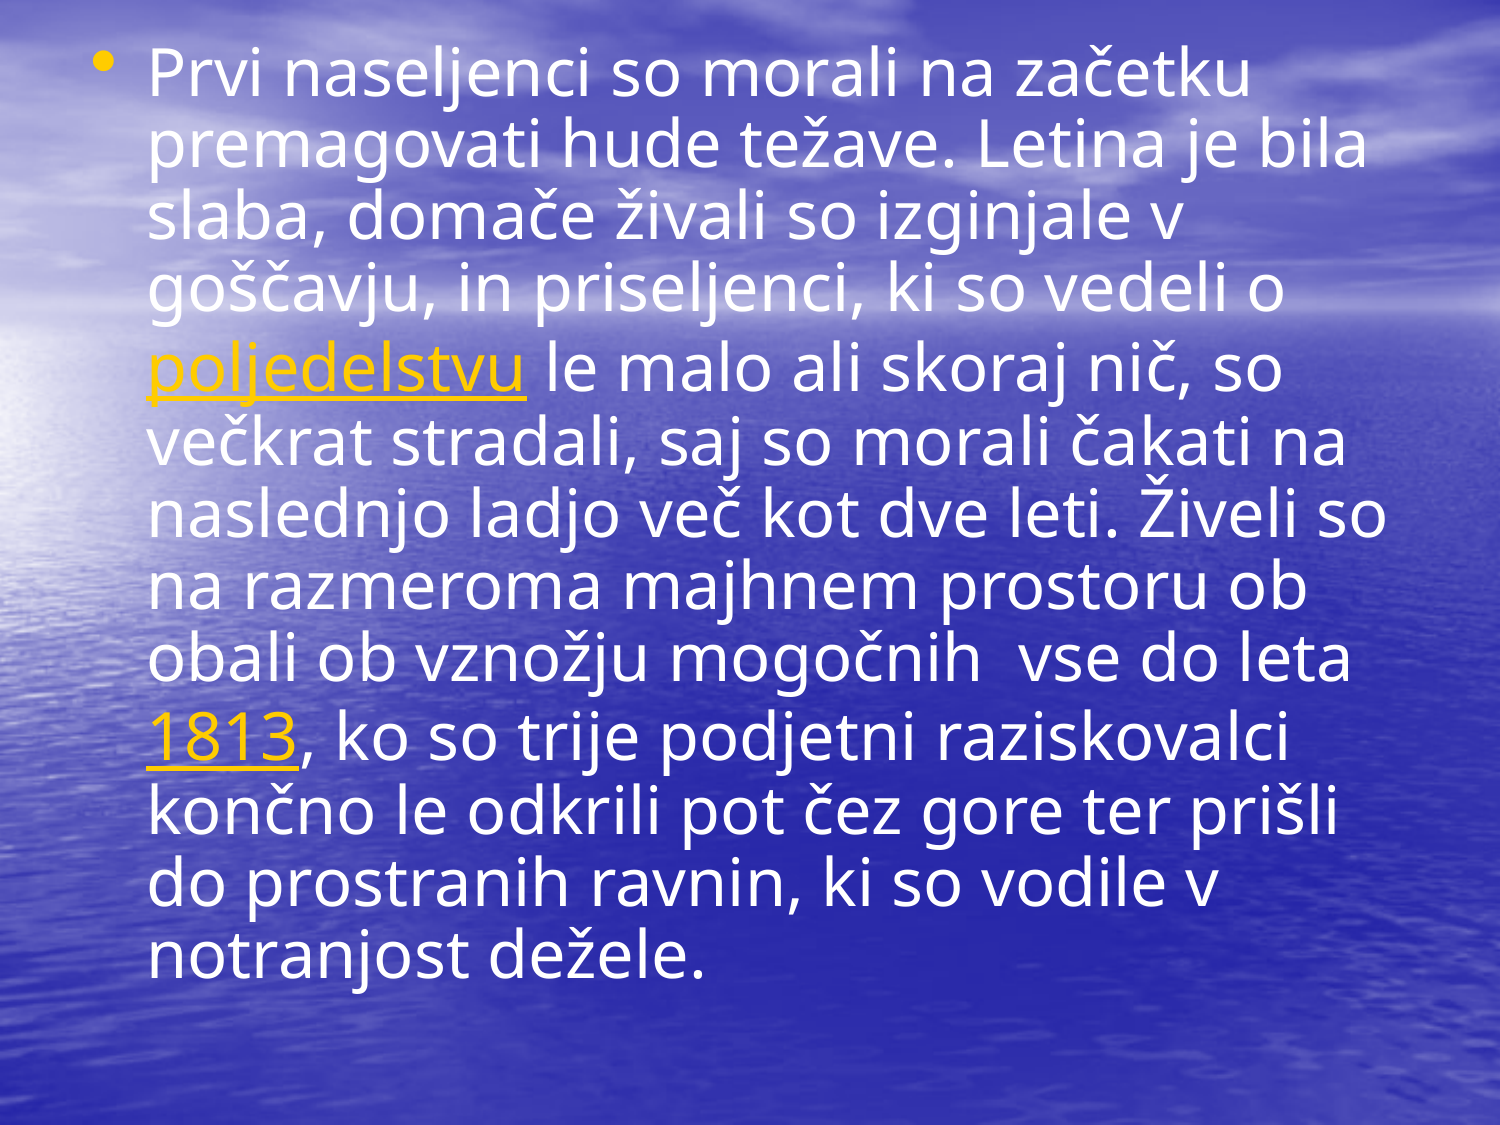

# Prvi naseljenci so morali na začetku premagovati hude težave. Letina je bila slaba, domače živali so izginjale v goščavju, in priseljenci, ki so vedeli o poljedelstvu le malo ali skoraj nič, so večkrat stradali, saj so morali čakati na naslednjo ladjo več kot dve leti. Živeli so na razmeroma majhnem prostoru ob obali ob vznožju mogočnih vse do leta 1813, ko so trije podjetni raziskovalci končno le odkrili pot čez gore ter prišli do prostranih ravnin, ki so vodile v notranjost dežele.